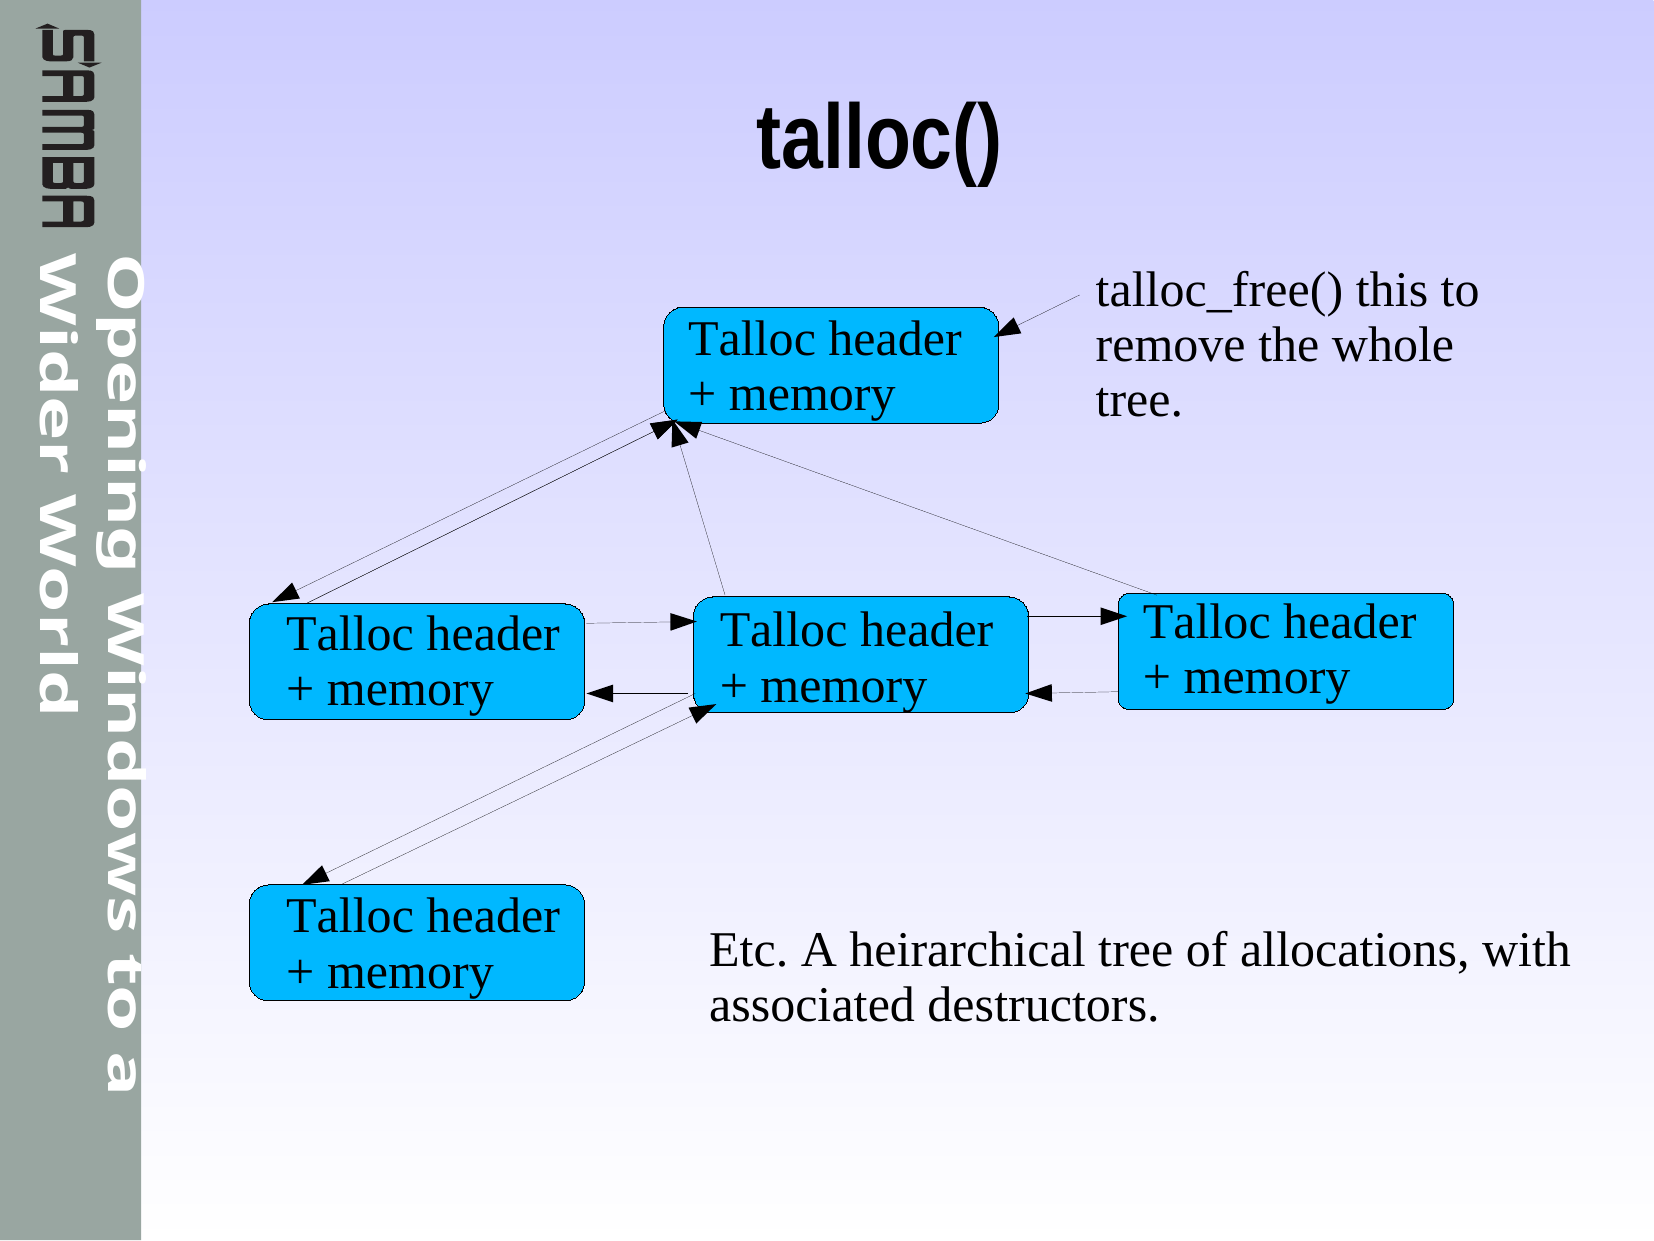

# talloc()
talloc_free() this to
remove the whole tree.
Talloc header
+ memory
Talloc header
+ memory
Talloc header
+ memory
Talloc header
+ memory
Talloc header
+ memory
Etc. A heirarchical tree of allocations, with
associated destructors.